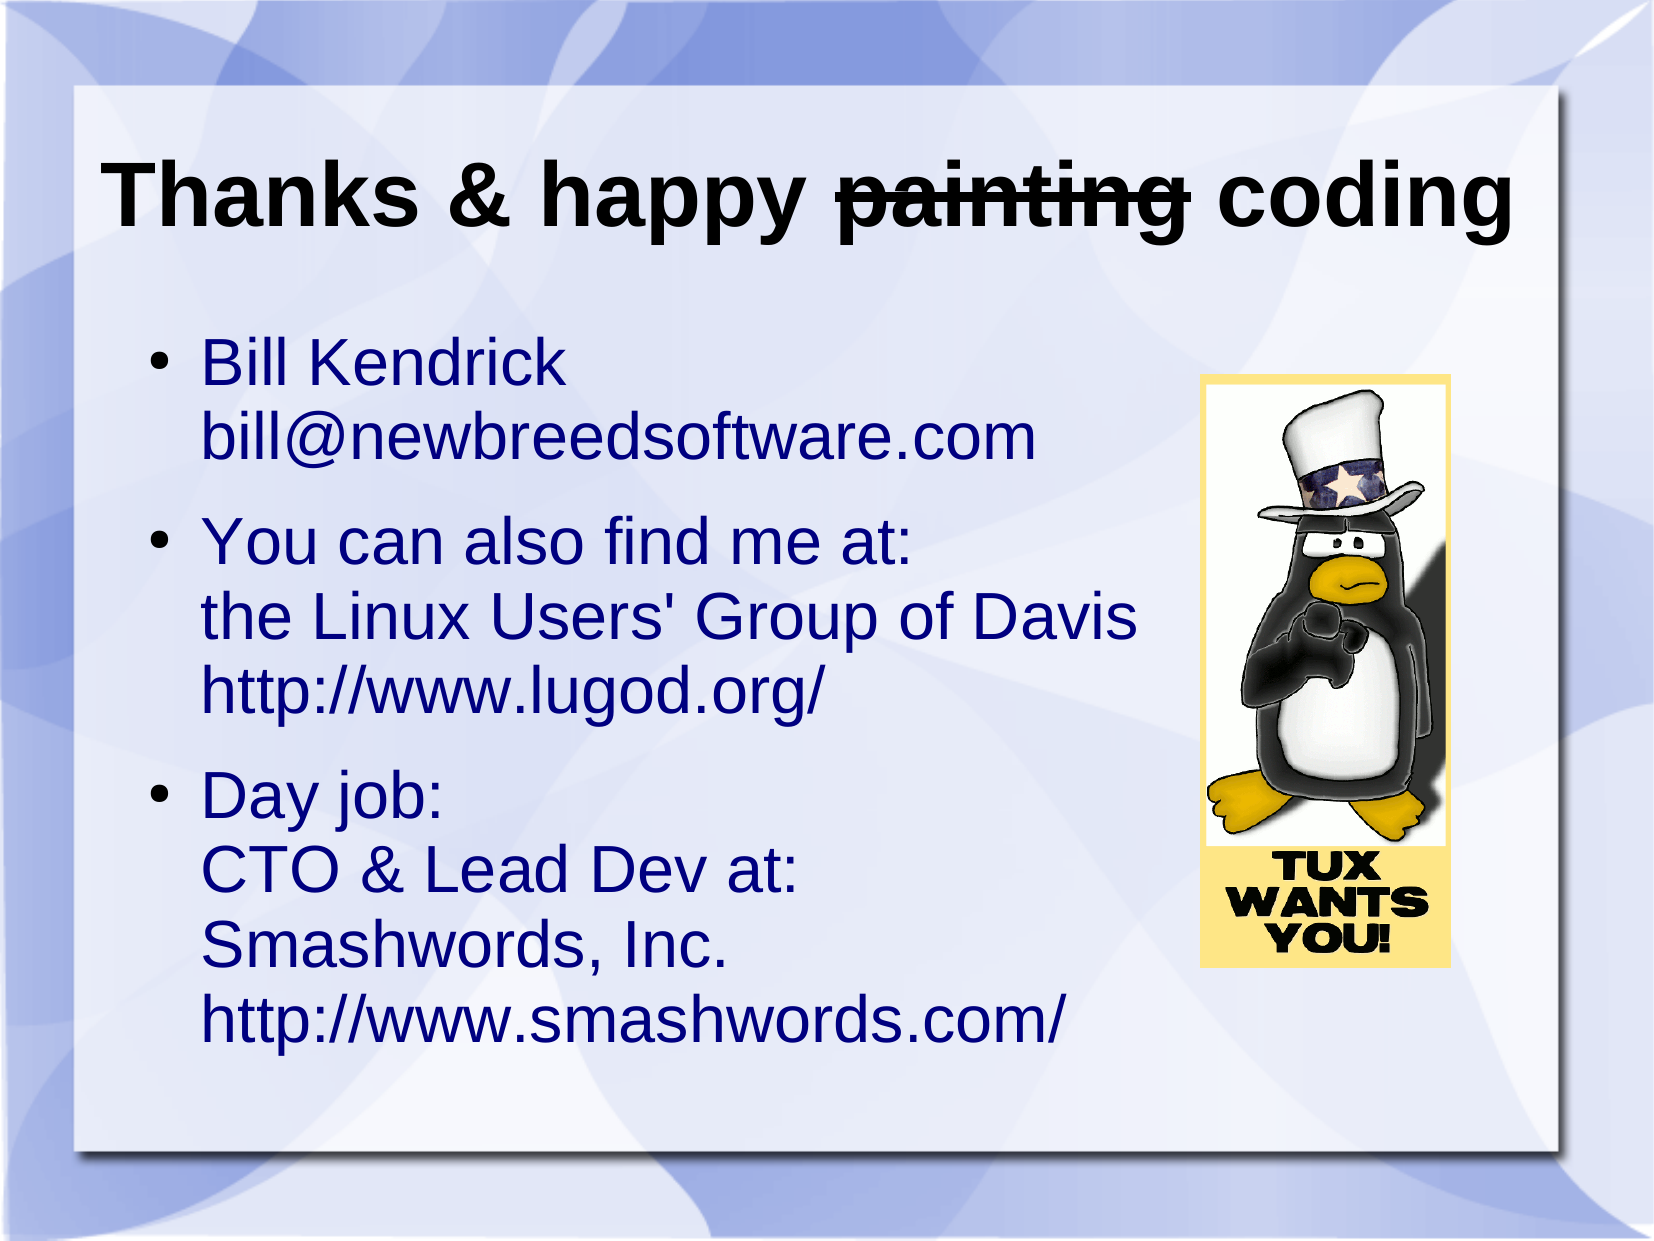

# Thanks & happy painting coding
Bill Kendrick
bill@newbreedsoftware.com
You can also find me at:
the Linux Users' Group of Davis
http://www.lugod.org/
Day job:
CTO & Lead Dev at:
Smashwords, Inc.
http://www.smashwords.com/